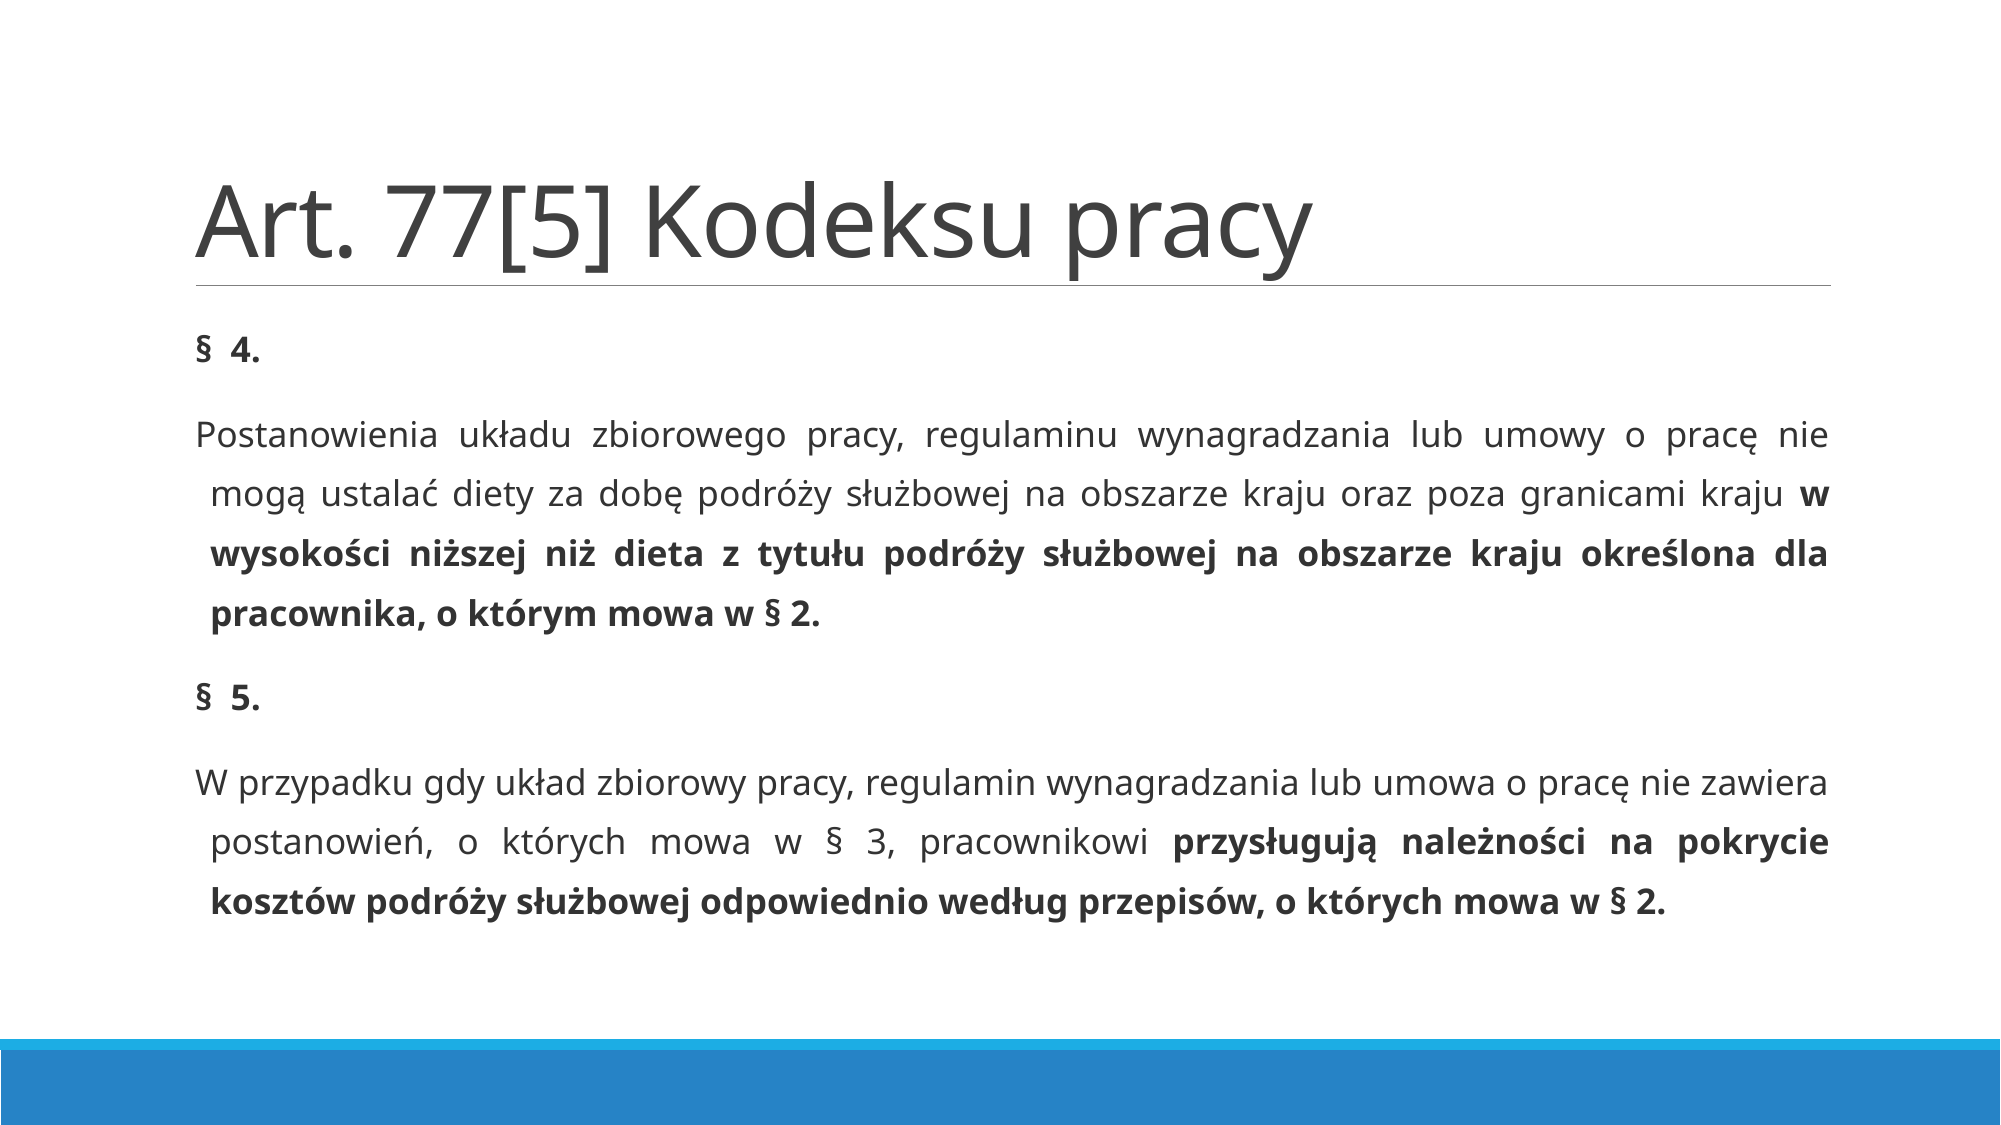

# Art. 77[5] Kodeksu pracy
§  4.
Postanowienia układu zbiorowego pracy, regulaminu wynagradzania lub umowy o pracę nie mogą ustalać diety za dobę podróży służbowej na obszarze kraju oraz poza granicami kraju w wysokości niższej niż dieta z tytułu podróży służbowej na obszarze kraju określona dla pracownika, o którym mowa w § 2.
§  5.
W przypadku gdy układ zbiorowy pracy, regulamin wynagradzania lub umowa o pracę nie zawiera postanowień, o których mowa w § 3, pracownikowi przysługują należności na pokrycie kosztów podróży służbowej odpowiednio według przepisów, o których mowa w § 2.